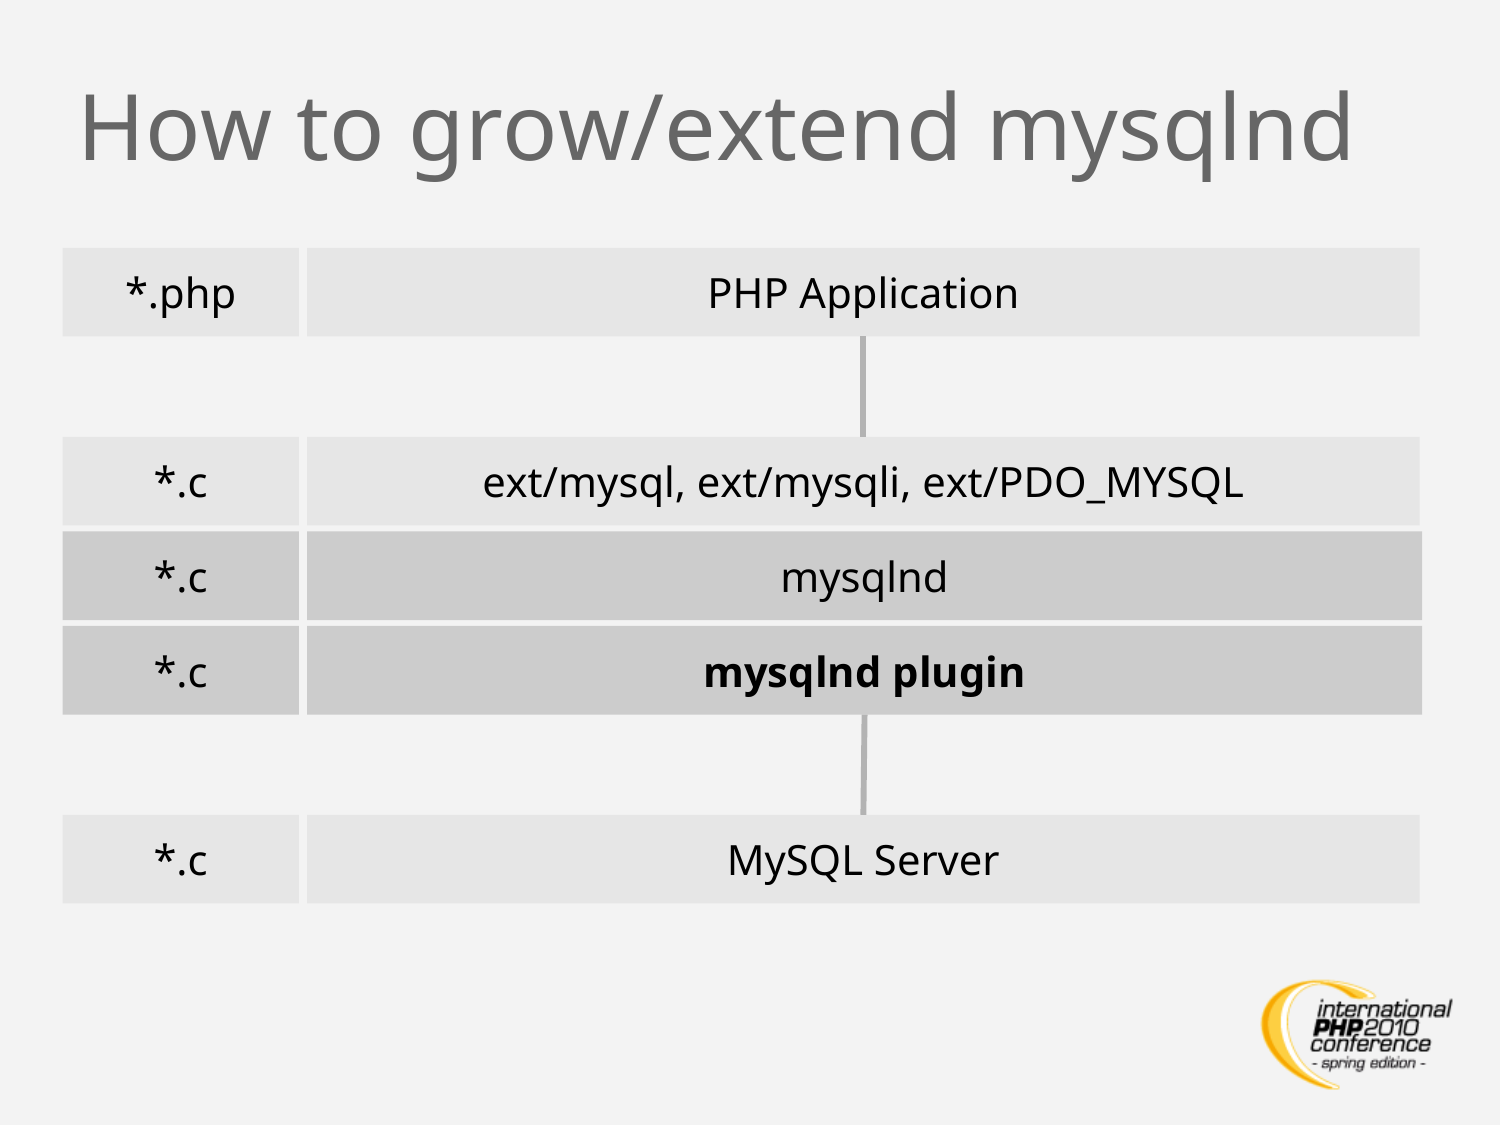

# How to grow/extend mysqlnd
*.php
PHP Application
*.c
ext/mysql, ext/mysqli, ext/PDO_MYSQL
*.c
mysqlnd
*.c
mysqlnd plugin
*.c
MySQL Server